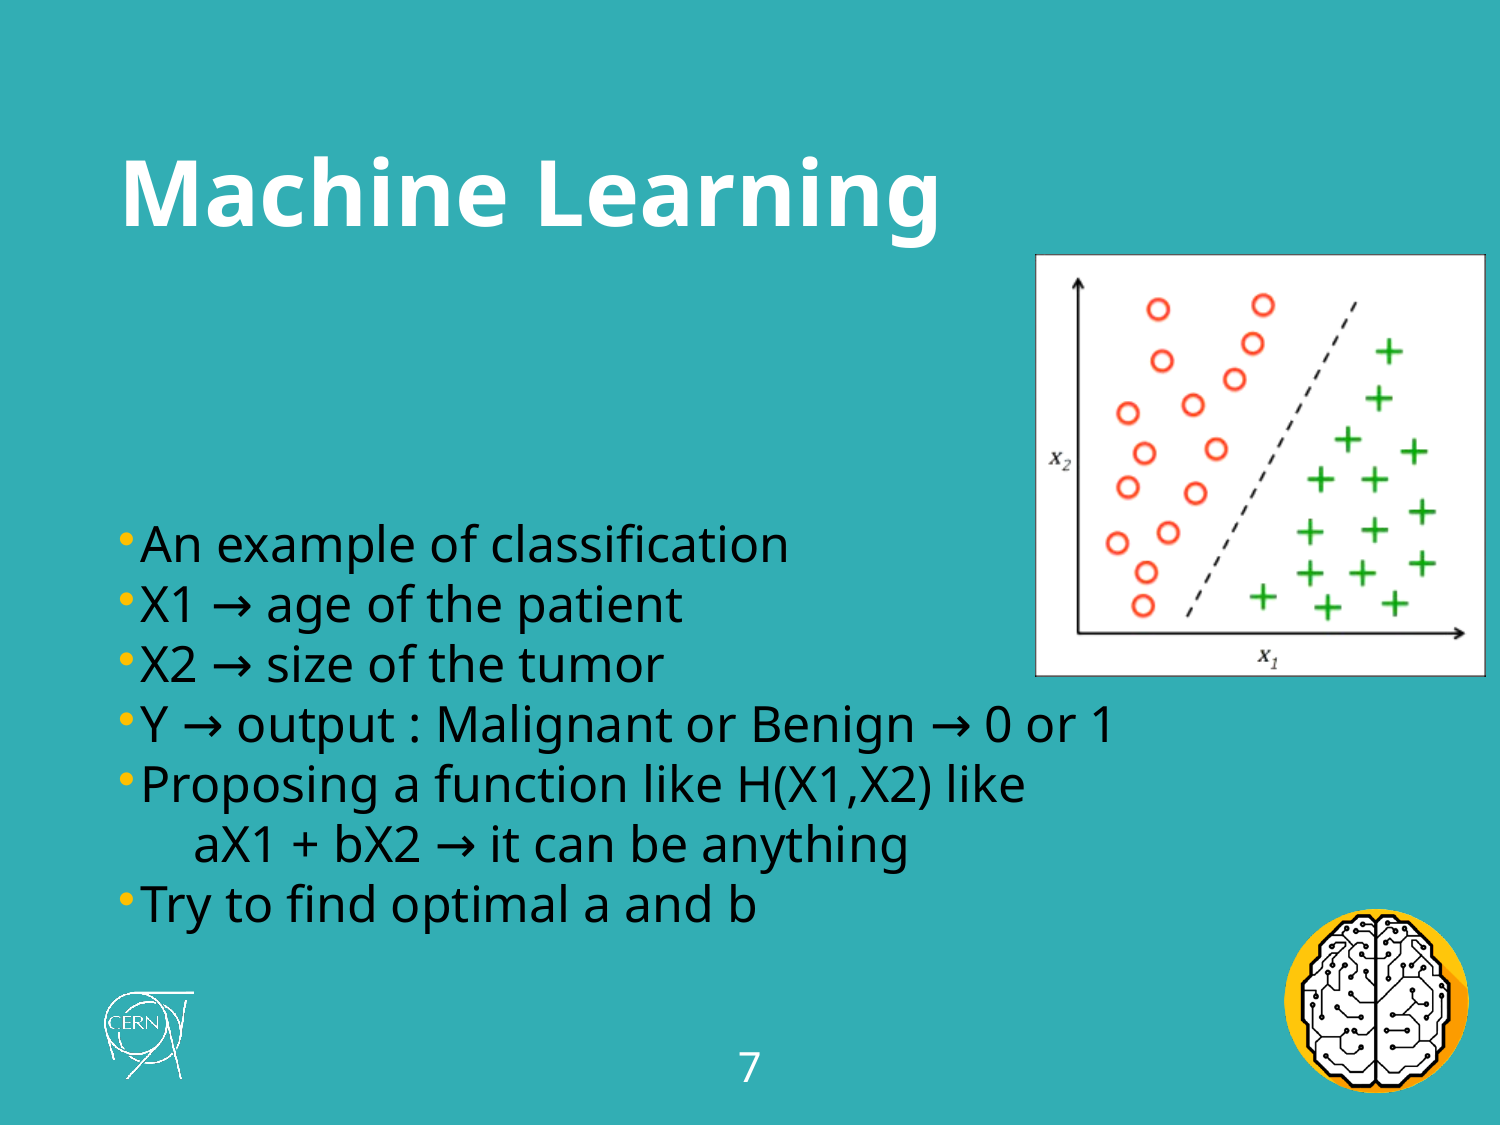

# Machine Learning
An example of classification
X1 → age of the patient
X2 → size of the tumor
Y → output : Malignant or Benign → 0 or 1
Proposing a function like H(X1,X2) like
	aX1 + bX2 → it can be anything
Try to find optimal a and b